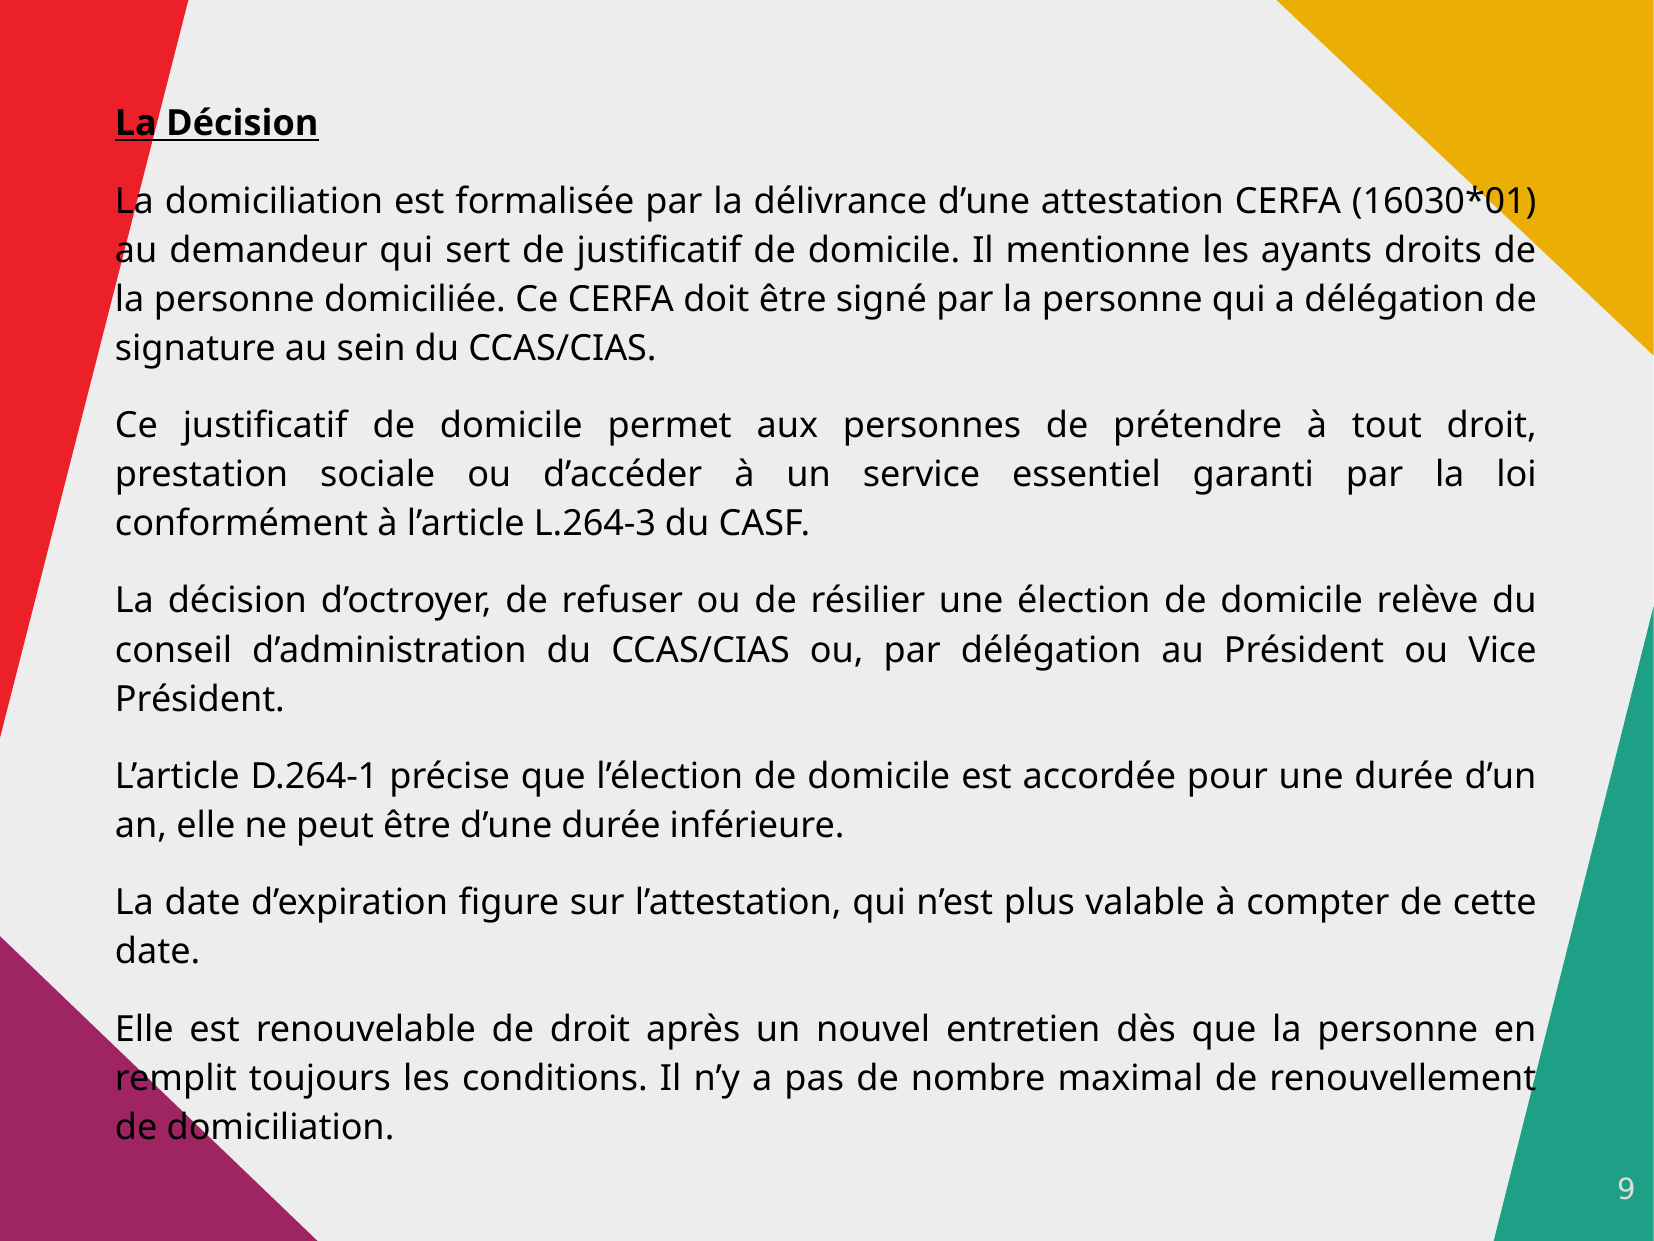

# La Décision
La domiciliation est formalisée par la délivrance d’une attestation CERFA (16030*01) au demandeur qui sert de justificatif de domicile. Il mentionne les ayants droits de la personne domiciliée. Ce CERFA doit être signé par la personne qui a délégation de signature au sein du CCAS/CIAS.
Ce justificatif de domicile permet aux personnes de prétendre à tout droit, prestation sociale ou d’accéder à un service essentiel garanti par la loi conformément à l’article L.264-3 du CASF.
La décision d’octroyer, de refuser ou de résilier une élection de domicile relève du conseil d’administration du CCAS/CIAS ou, par délégation au Président ou Vice Président.
L’article D.264-1 précise que l’élection de domicile est accordée pour une durée d’un an, elle ne peut être d’une durée inférieure.
La date d’expiration figure sur l’attestation, qui n’est plus valable à compter de cette date.
Elle est renouvelable de droit après un nouvel entretien dès que la personne en remplit toujours les conditions. Il n’y a pas de nombre maximal de renouvellement de domiciliation.
9